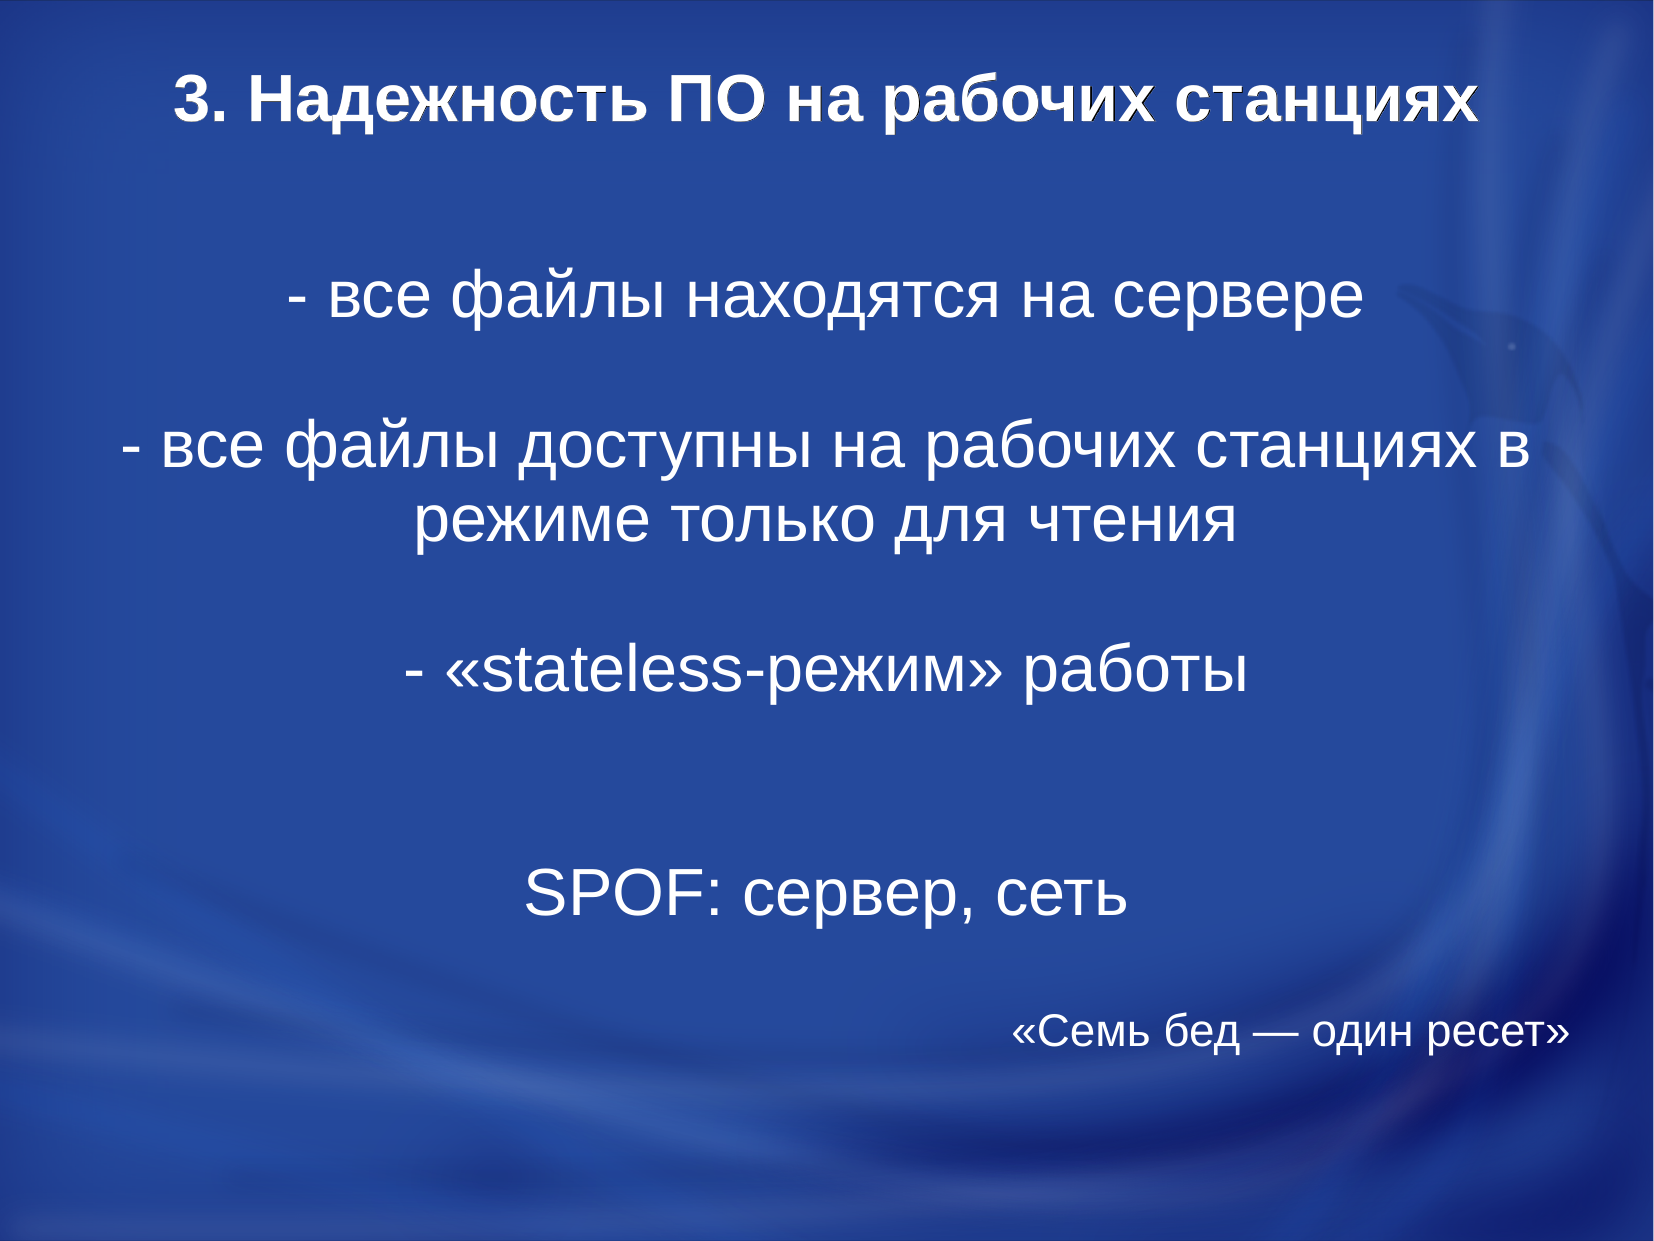

# 3. Надежность ПО на рабочих станциях
- все файлы находятся на сервере
- все файлы доступны на рабочих станциях в режиме только для чтения
- «stateless-режим» работы
SPOF: сервер, сеть
«Семь бед — один ресет»